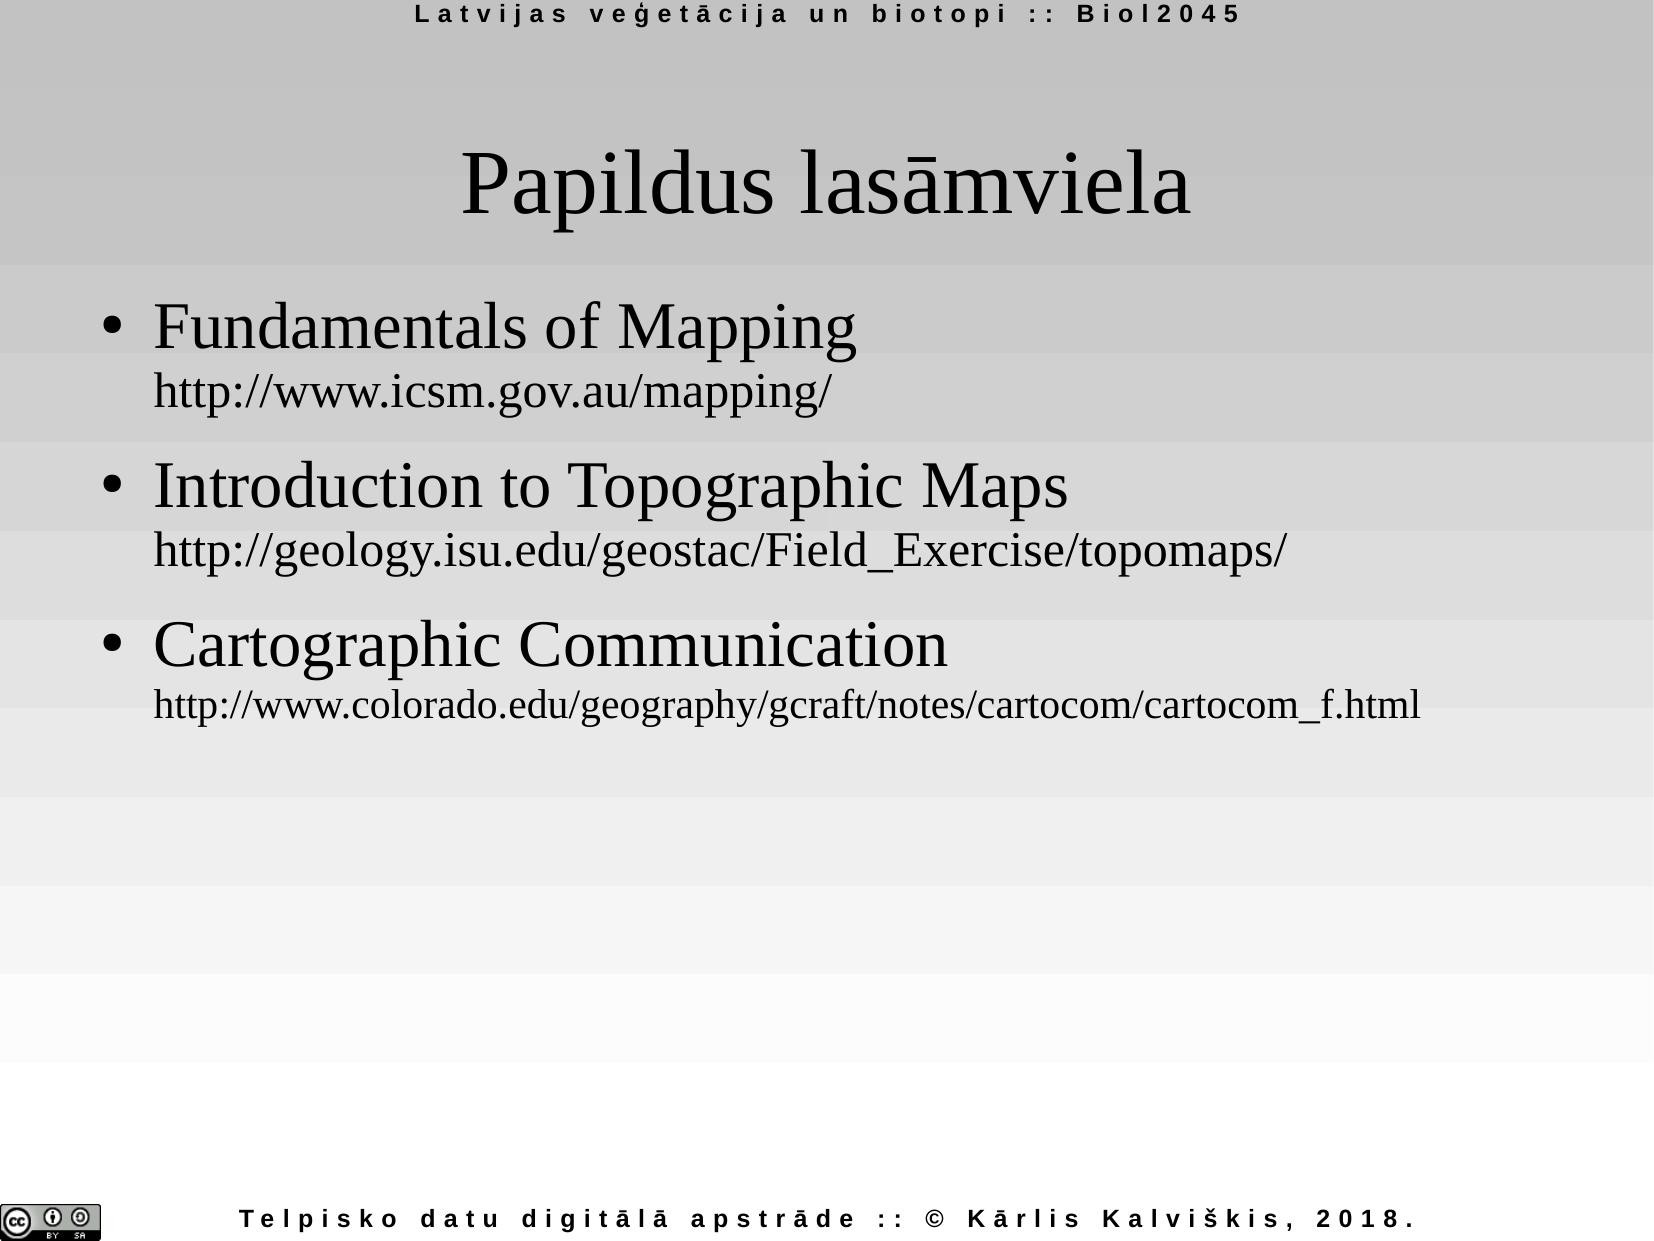

# Papildus lasāmviela
Fundamentals of Mapping
http://www.icsm.gov.au/mapping/
Introduction to Topographic Maps
http://geology.isu.edu/geostac/Field_Exercise/topomaps/
Cartographic Communication
http://www.colorado.edu/geography/gcraft/notes/cartocom/cartocom_f.html